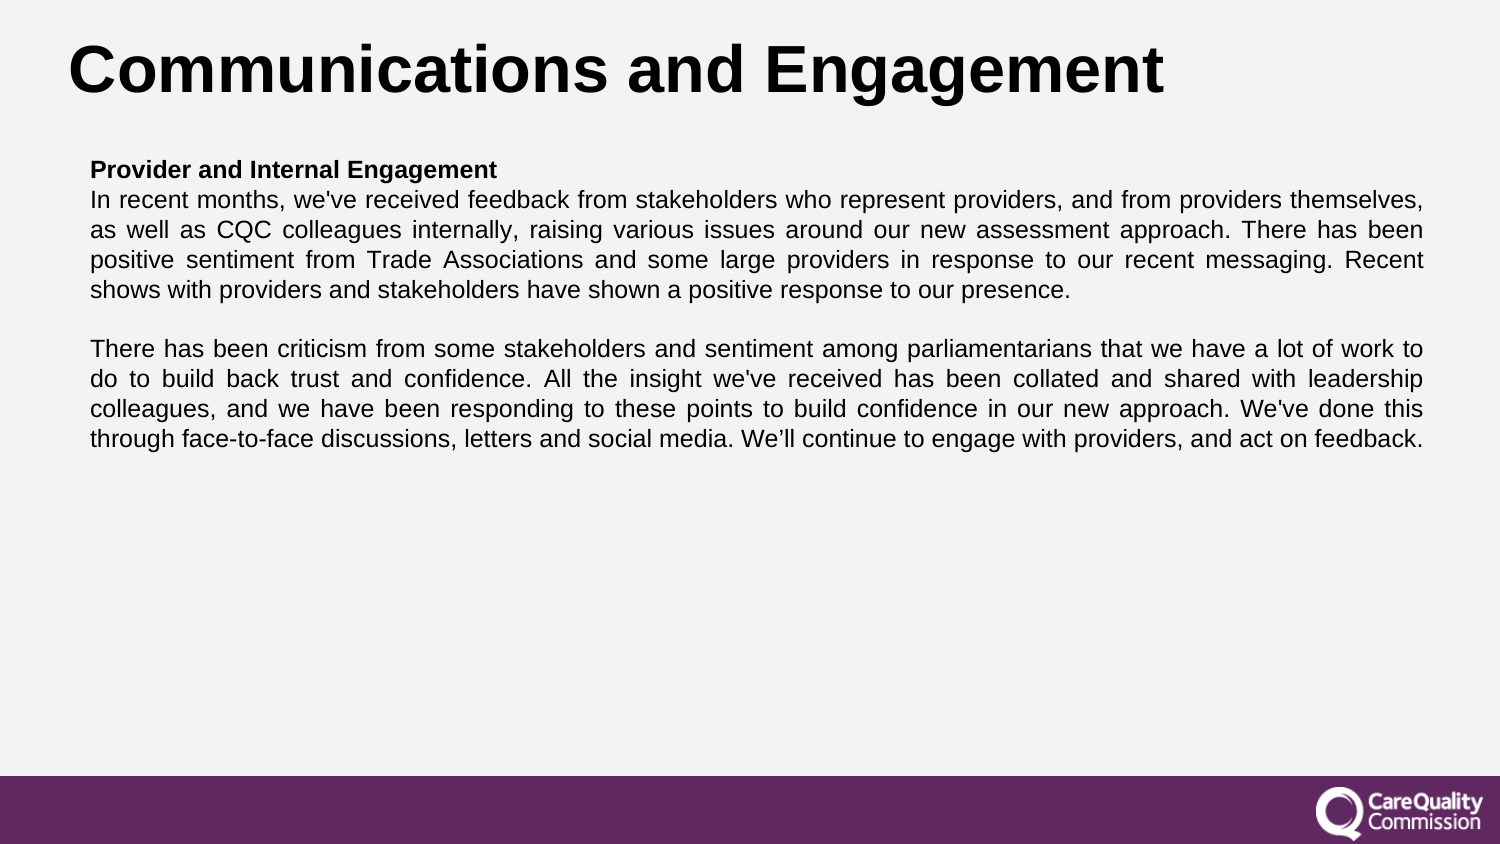

# Communications and Engagement
Provider and Internal Engagement
In recent months, we've received feedback from stakeholders who represent providers, and from providers themselves, as well as CQC colleagues internally, raising various issues around our new assessment approach. There has been positive sentiment from Trade Associations and some large providers in response to our recent messaging. Recent shows with providers and stakeholders have shown a positive response to our presence.
There has been criticism from some stakeholders and sentiment among parliamentarians that we have a lot of work to do to build back trust and confidence. All the insight we've received has been collated and shared with leadership colleagues, and we have been responding to these points to build confidence in our new approach. We've done this through face-to-face discussions, letters and social media. We’ll continue to engage with providers, and act on feedback.